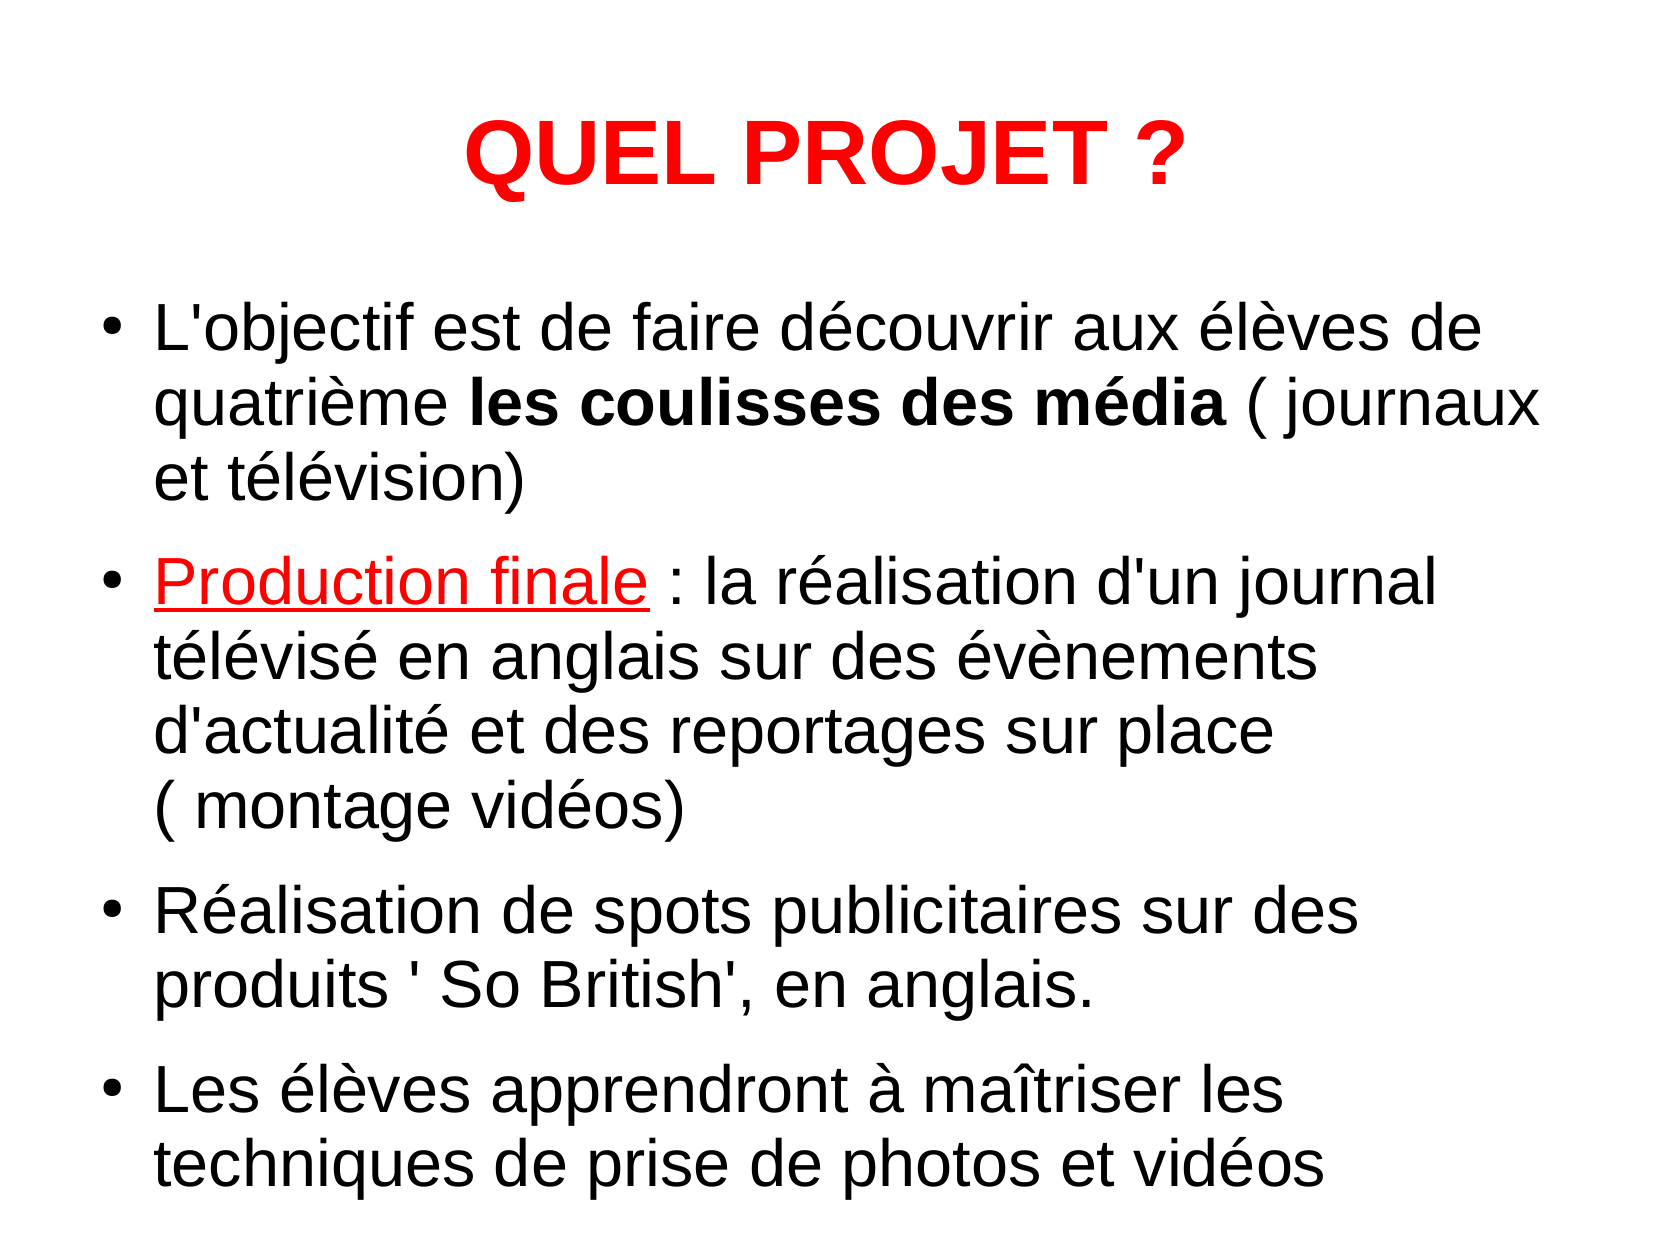

# QUEL PROJET ?
L'objectif est de faire découvrir aux élèves de quatrième les coulisses des média ( journaux et télévision)
Production finale : la réalisation d'un journal télévisé en anglais sur des évènements d'actualité et des reportages sur place ( montage vidéos)
Réalisation de spots publicitaires sur des produits ' So British', en anglais.
Les élèves apprendront à maîtriser les techniques de prise de photos et vidéos